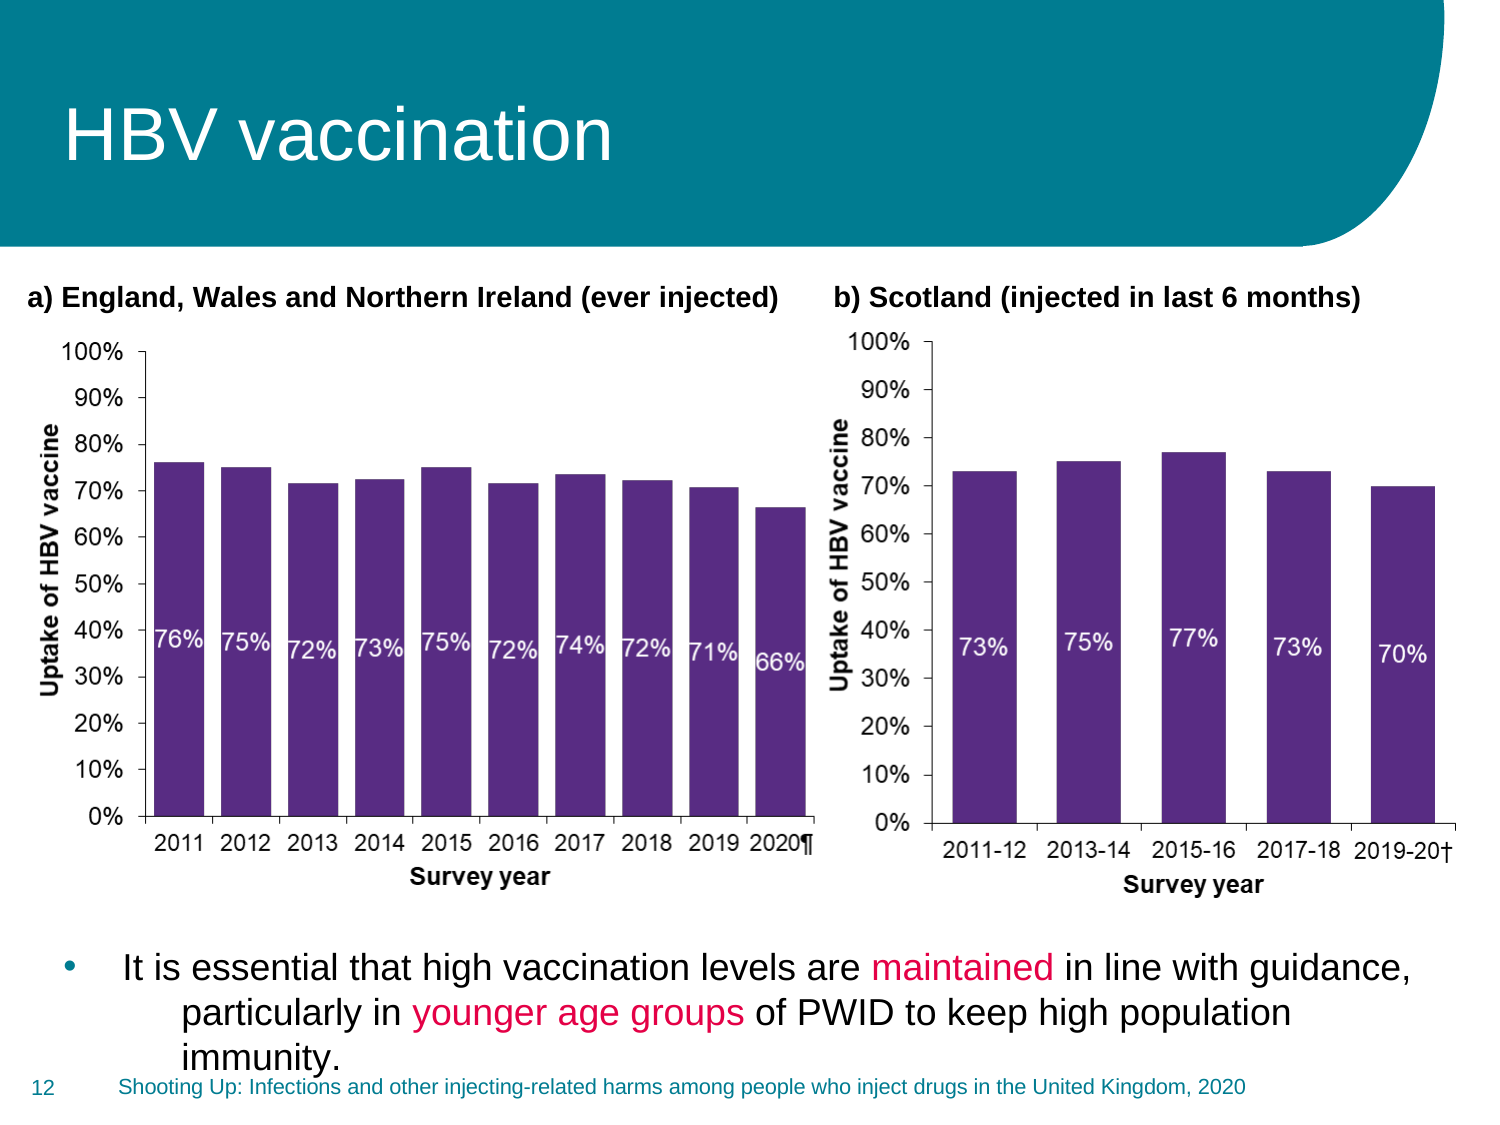

HBV vaccination
a) England, Wales and Northern Ireland (ever injected)
b) Scotland (injected in last 6 months)
It is essential that high vaccination levels are maintained in line with guidance, particularly in younger age groups of PWID to keep high population immunity.
8
Shooting Up: Infections and other injecting-related harms among people who inject drugs in the United Kingdom, 2020